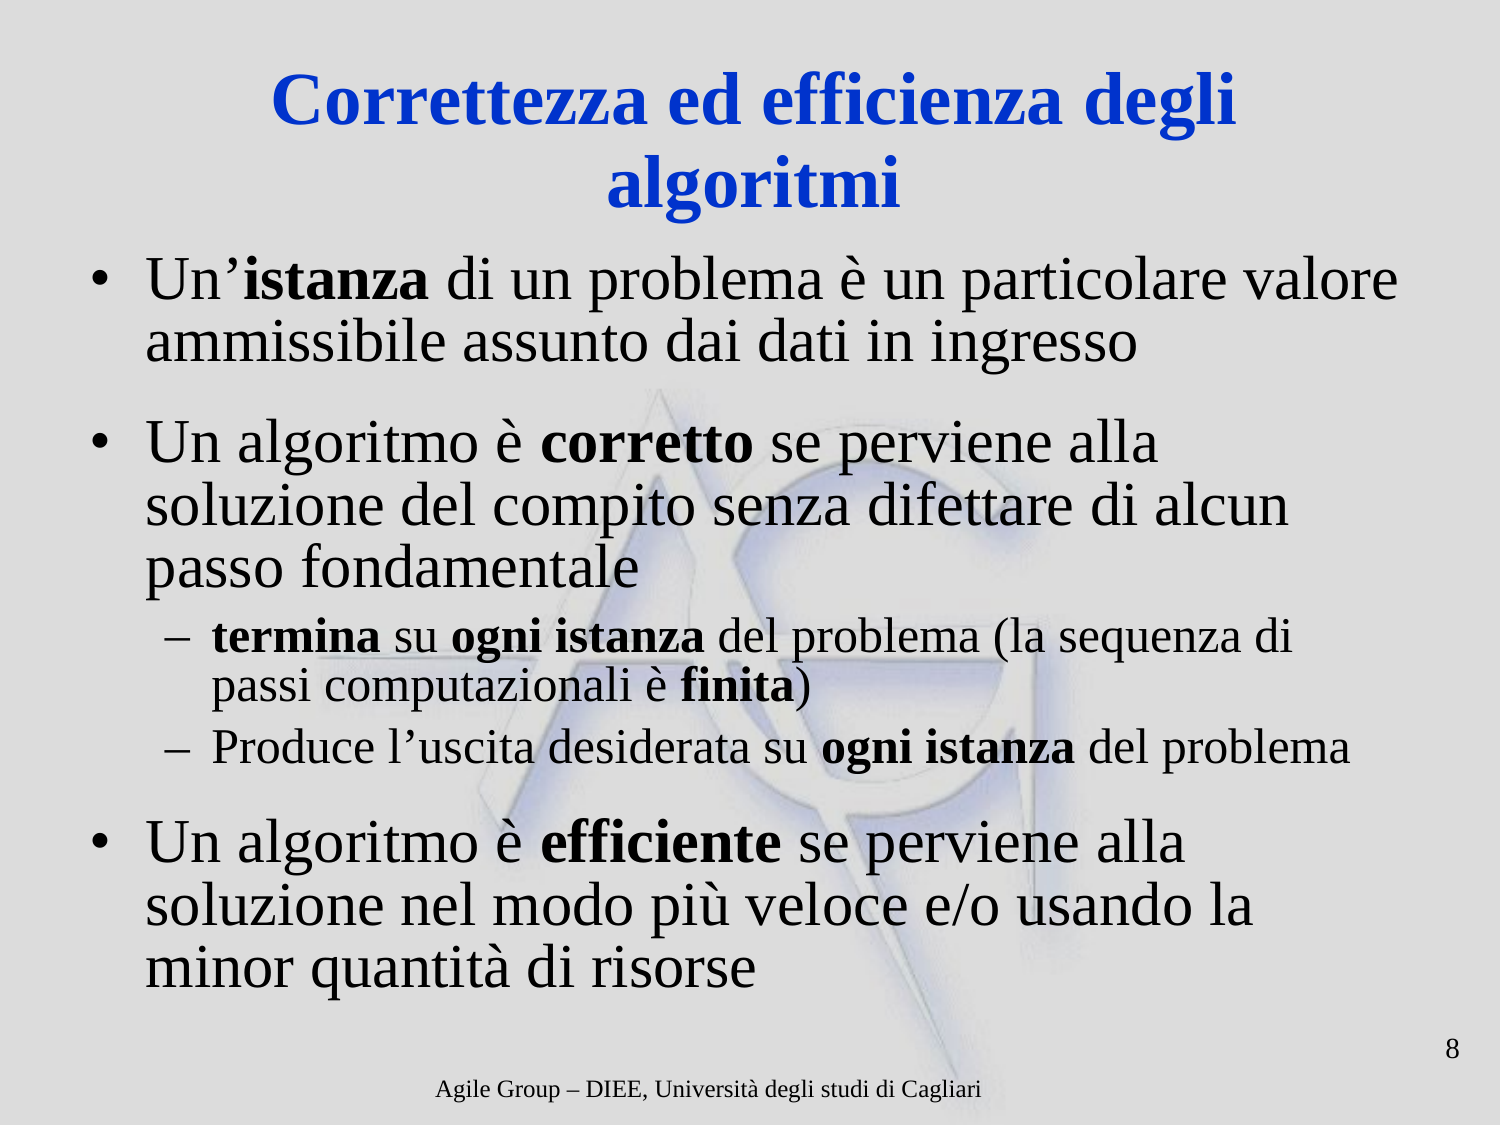

# Correttezza ed efficienza degli algoritmi
Un’istanza di un problema è un particolare valore ammissibile assunto dai dati in ingresso
Un algoritmo è corretto se perviene alla soluzione del compito senza difettare di alcun passo fondamentale
termina su ogni istanza del problema (la sequenza di passi computazionali è finita)
Produce l’uscita desiderata su ogni istanza del problema
Un algoritmo è efficiente se perviene alla soluzione nel modo più veloce e/o usando la minor quantità di risorse
8